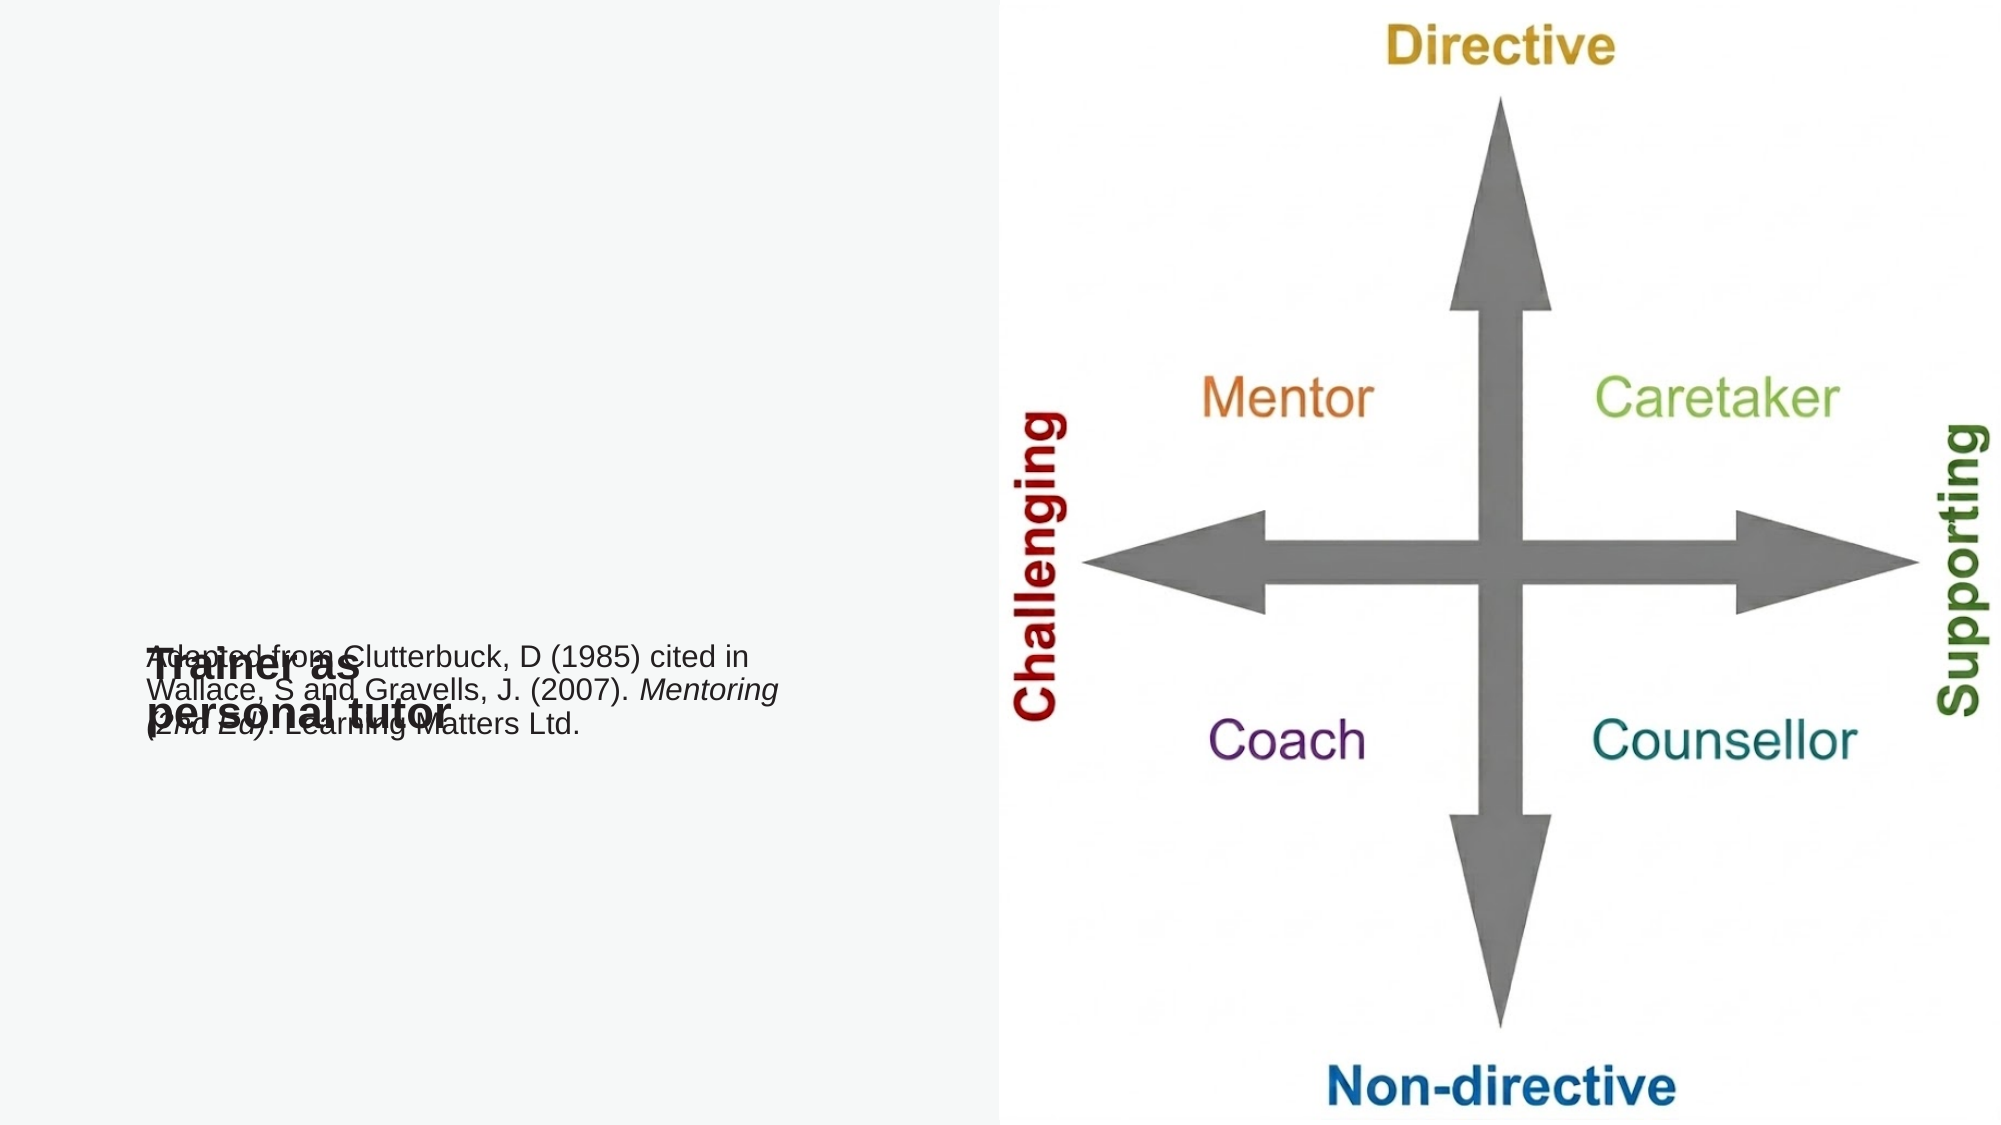

Adapted from Clutterbuck, D (1985) cited in Wallace, S and Gravells, J. (2007). Mentoring (2nd Ed). Learning Matters Ltd.
# Trainer as personal tutor